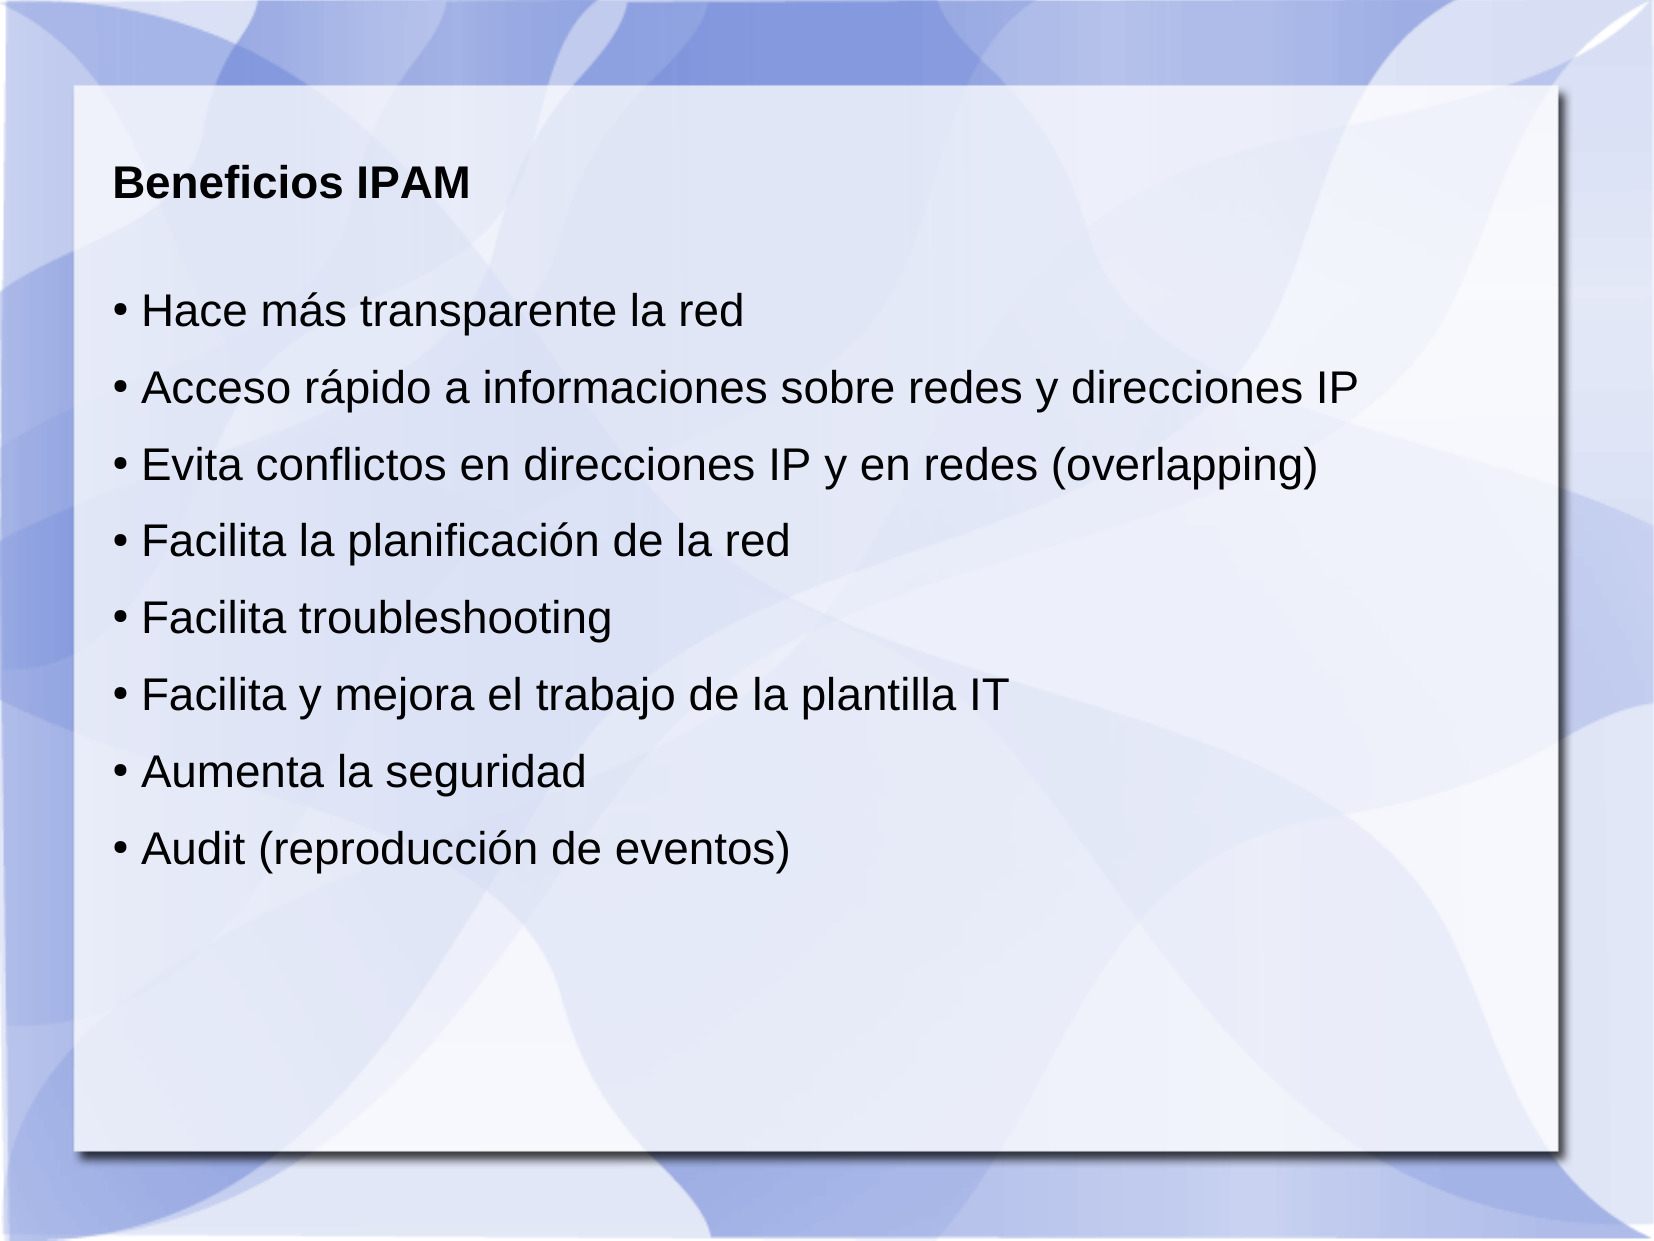

# Beneficios IPAM
 Hace más transparente la red
 Acceso rápido a informaciones sobre redes y direcciones IP
 Evita conflictos en direcciones IP y en redes (overlapping)
 Facilita la planificación de la red
 Facilita troubleshooting
 Facilita y mejora el trabajo de la plantilla IT
 Aumenta la seguridad
 Audit (reproducción de eventos)